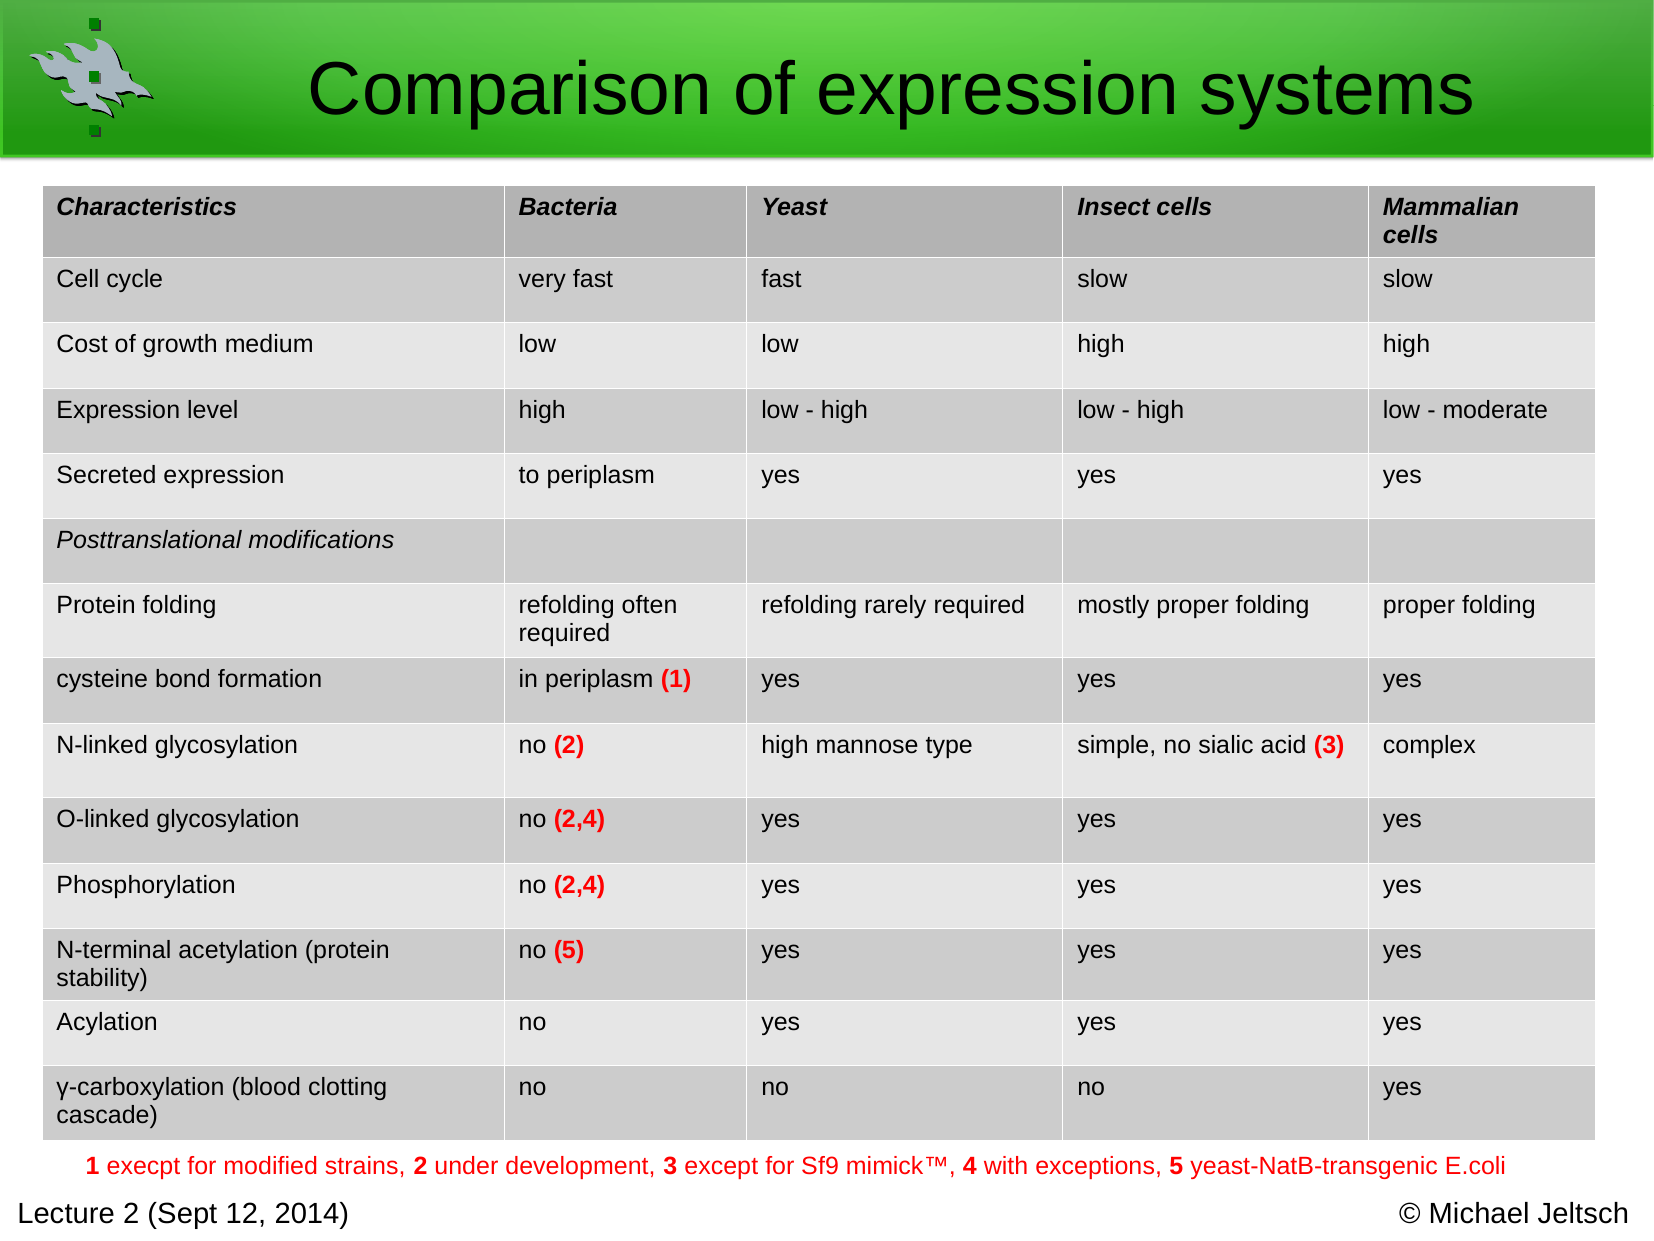

# Comparison of expression systems
| Characteristics | Bacteria | Yeast | Insect cells | Mammalian cells |
| --- | --- | --- | --- | --- |
| Cell cycle | very fast | fast | slow | slow |
| Cost of growth medium | low | low | high | high |
| Expression level | high | low - high | low - high | low - moderate |
| Secreted expression | to periplasm | yes | yes | yes |
| Posttranslational modifications | | | | |
| Protein folding | refolding often required | refolding rarely required | mostly proper folding | proper folding |
| cysteine bond formation | in periplasm (1) | yes | yes | yes |
| N-linked glycosylation | no (2) | high mannose type | simple, no sialic acid (3) | complex |
| O-linked glycosylation | no (2,4) | yes | yes | yes |
| Phosphorylation | no (2,4) | yes | yes | yes |
| N-terminal acetylation (protein stability) | no (5) | yes | yes | yes |
| Acylation | no | yes | yes | yes |
| γ-carboxylation (blood clotting cascade) | no | no | no | yes |
1 execpt for modified strains, 2 under development, 3 except for Sf9 mimick™, 4 with exceptions, 5 yeast-NatB-transgenic E.coli